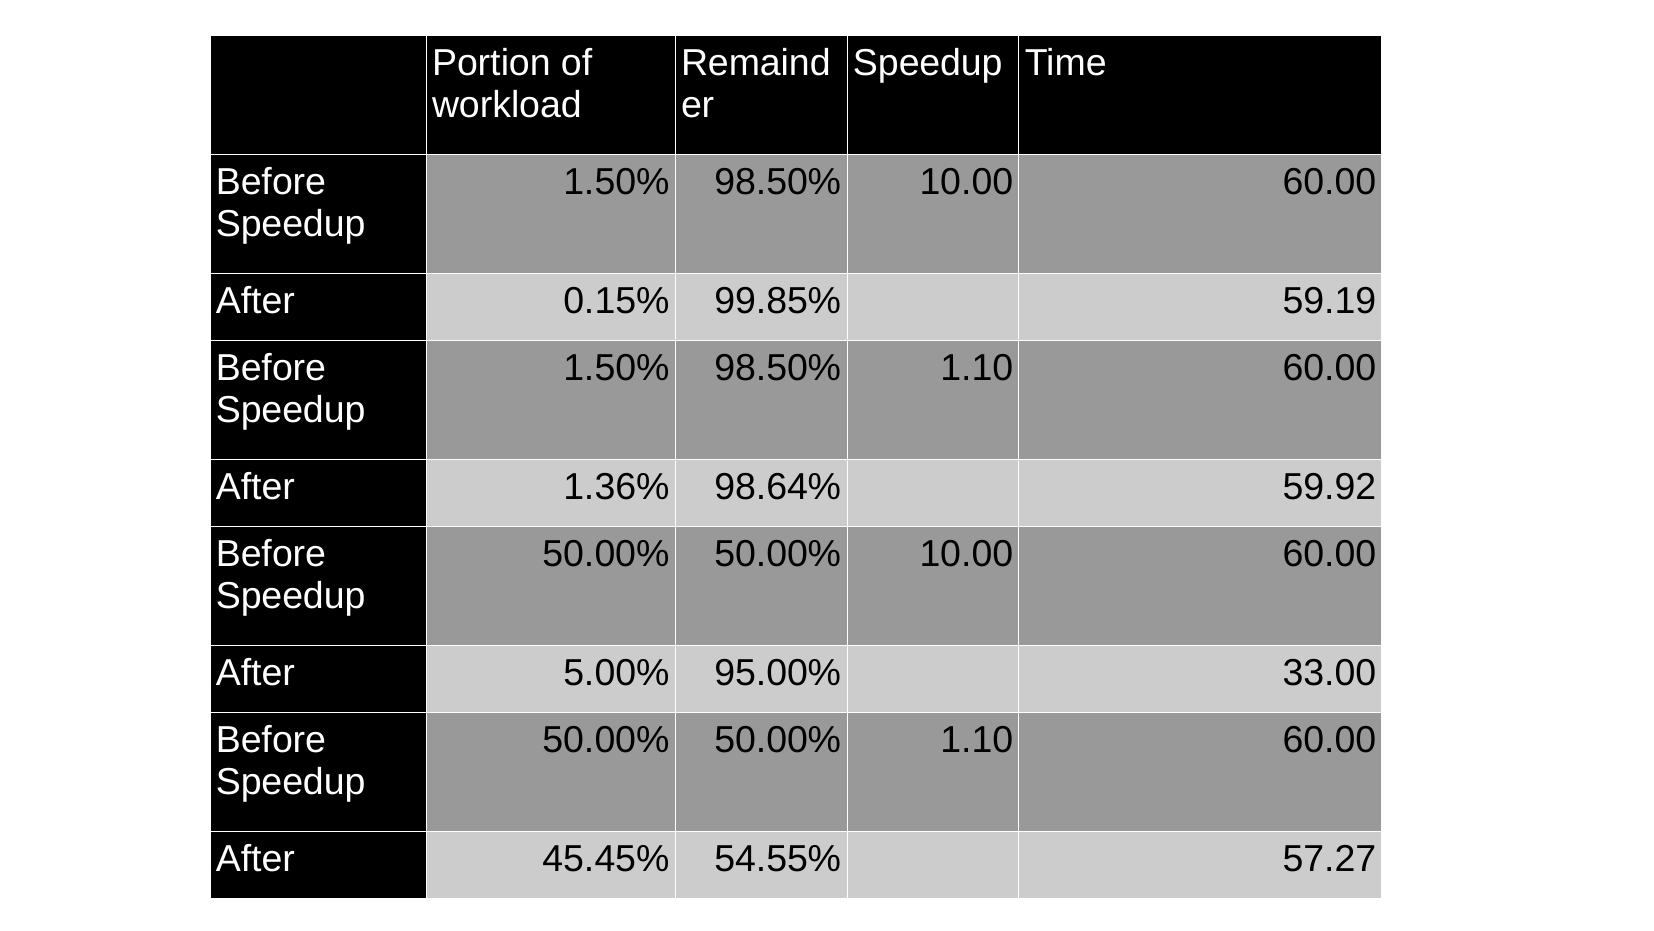

| | Portion of workload | Remainder | Speedup | Time |
| --- | --- | --- | --- | --- |
| Before Speedup | 1.50% | 98.50% | 10.00 | 60.00 |
| After | 0.15% | 99.85% | | 59.19 |
| Before Speedup | 1.50% | 98.50% | 1.10 | 60.00 |
| After | 1.36% | 98.64% | | 59.92 |
| Before Speedup | 50.00% | 50.00% | 10.00 | 60.00 |
| After | 5.00% | 95.00% | | 33.00 |
| Before Speedup | 50.00% | 50.00% | 1.10 | 60.00 |
| After | 45.45% | 54.55% | | 57.27 |